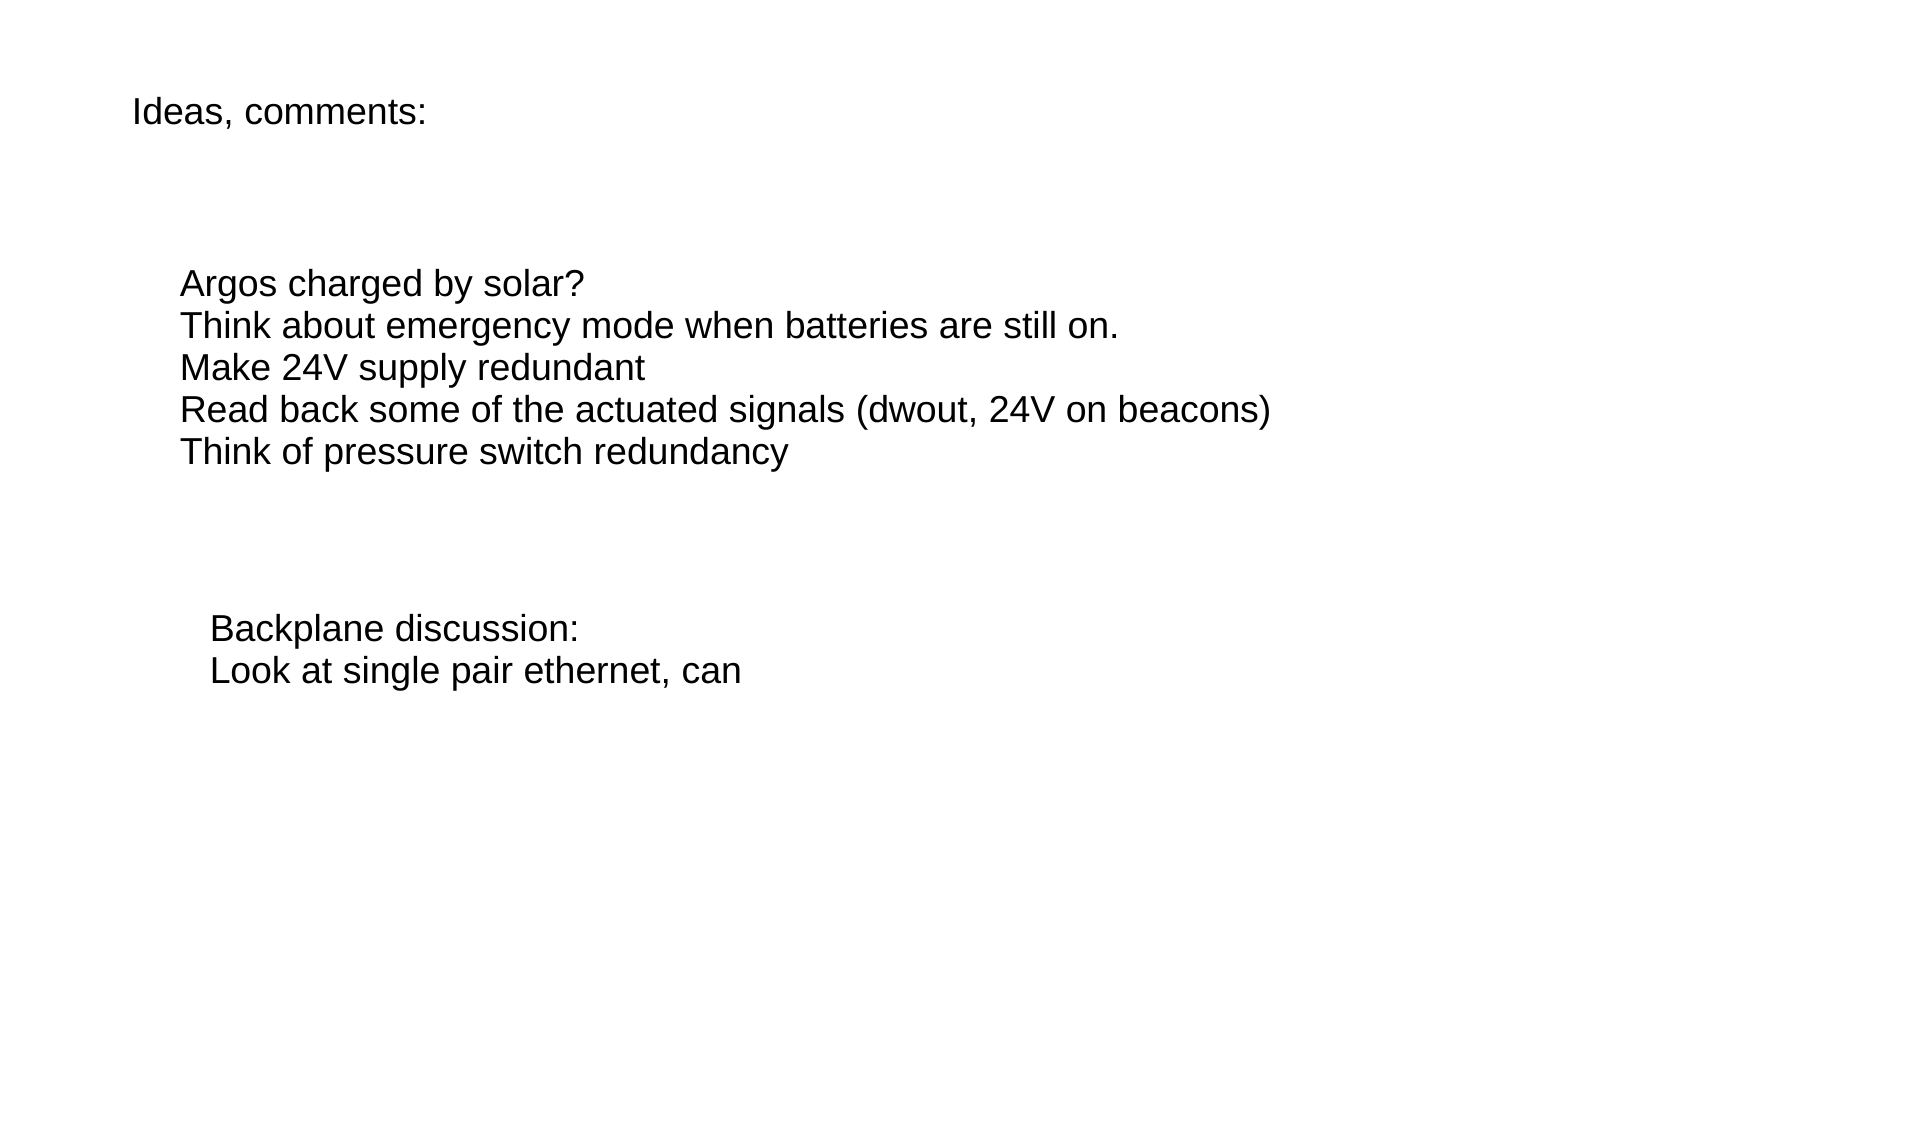

# Ideas, comments:
Argos charged by solar?
Think about emergency mode when batteries are still on.
Make 24V supply redundant
Read back some of the actuated signals (dwout, 24V on beacons)
Think of pressure switch redundancy
Backplane discussion:
Look at single pair ethernet, can